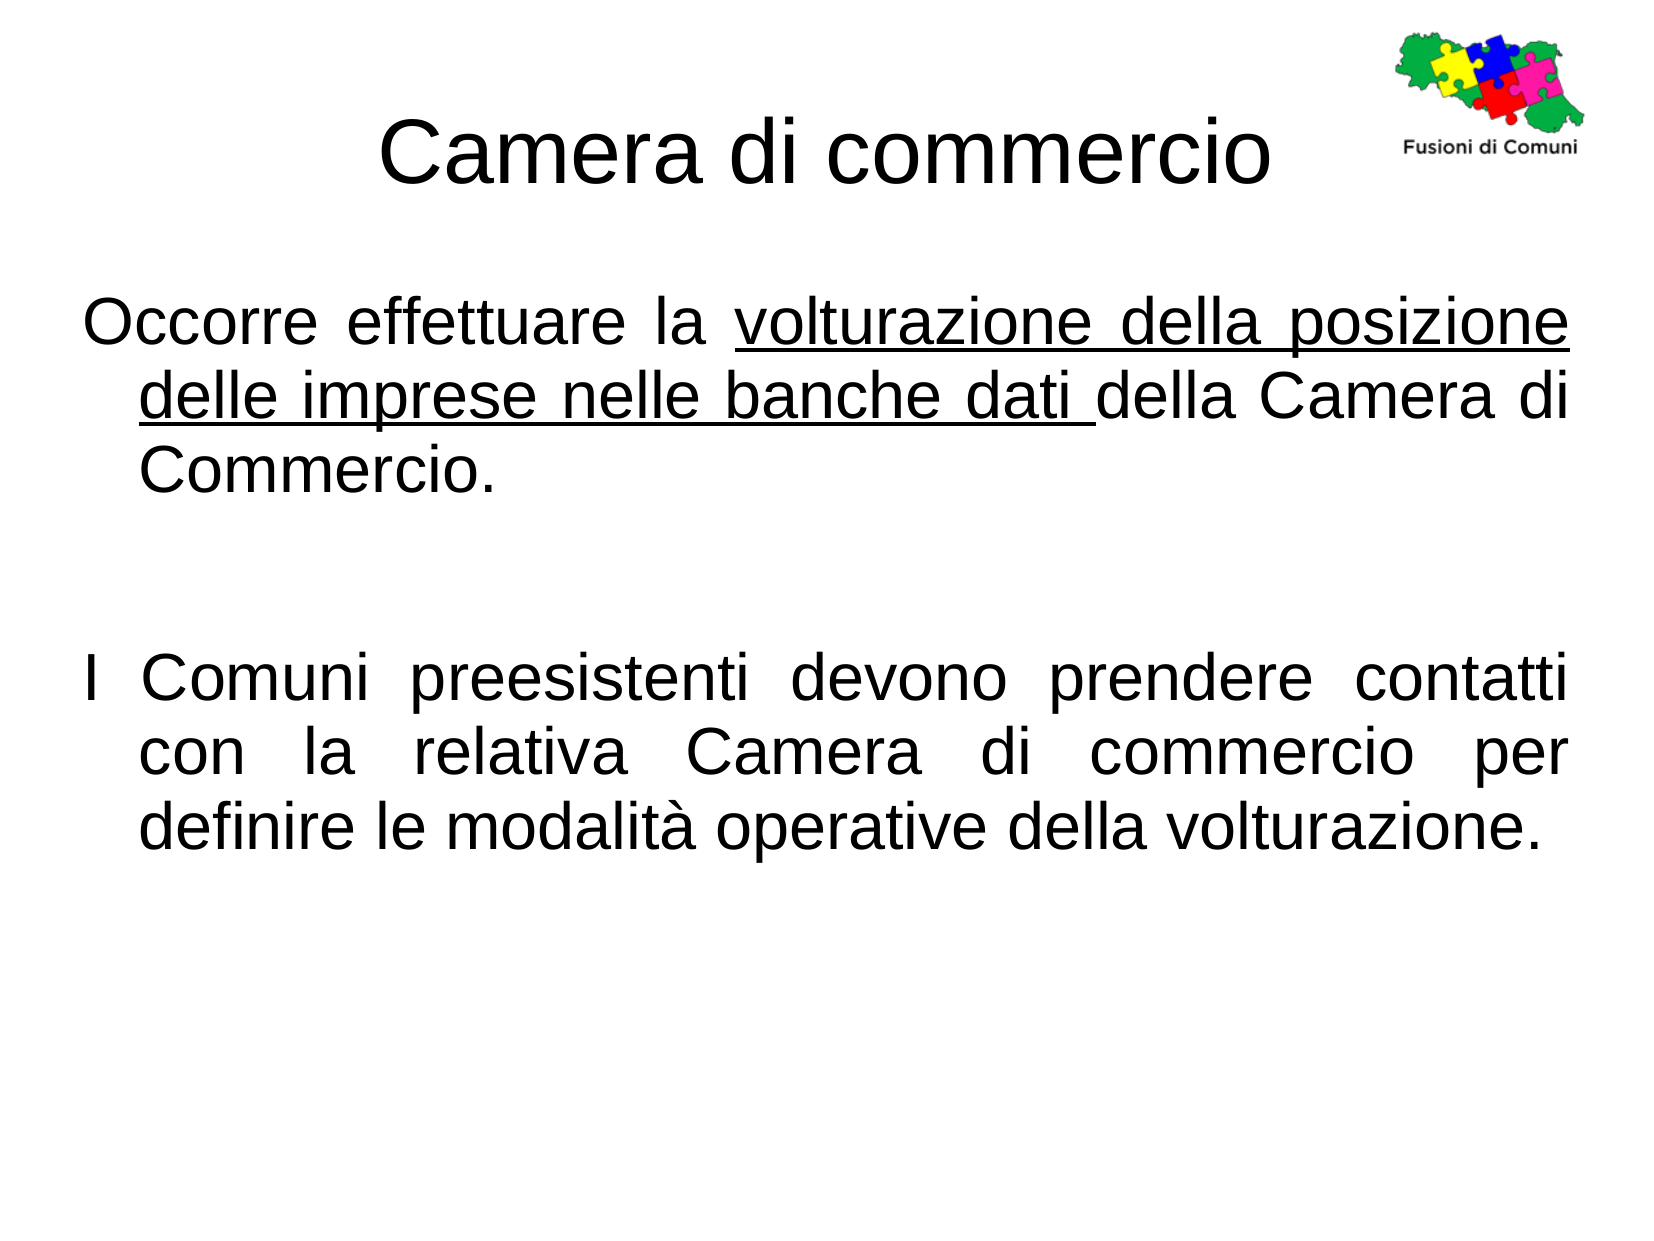

# Camera di commercio
Occorre effettuare la volturazione della posizione delle imprese nelle banche dati della Camera di Commercio.
I Comuni preesistenti devono prendere contatti con la relativa Camera di commercio per definire le modalità operative della volturazione.